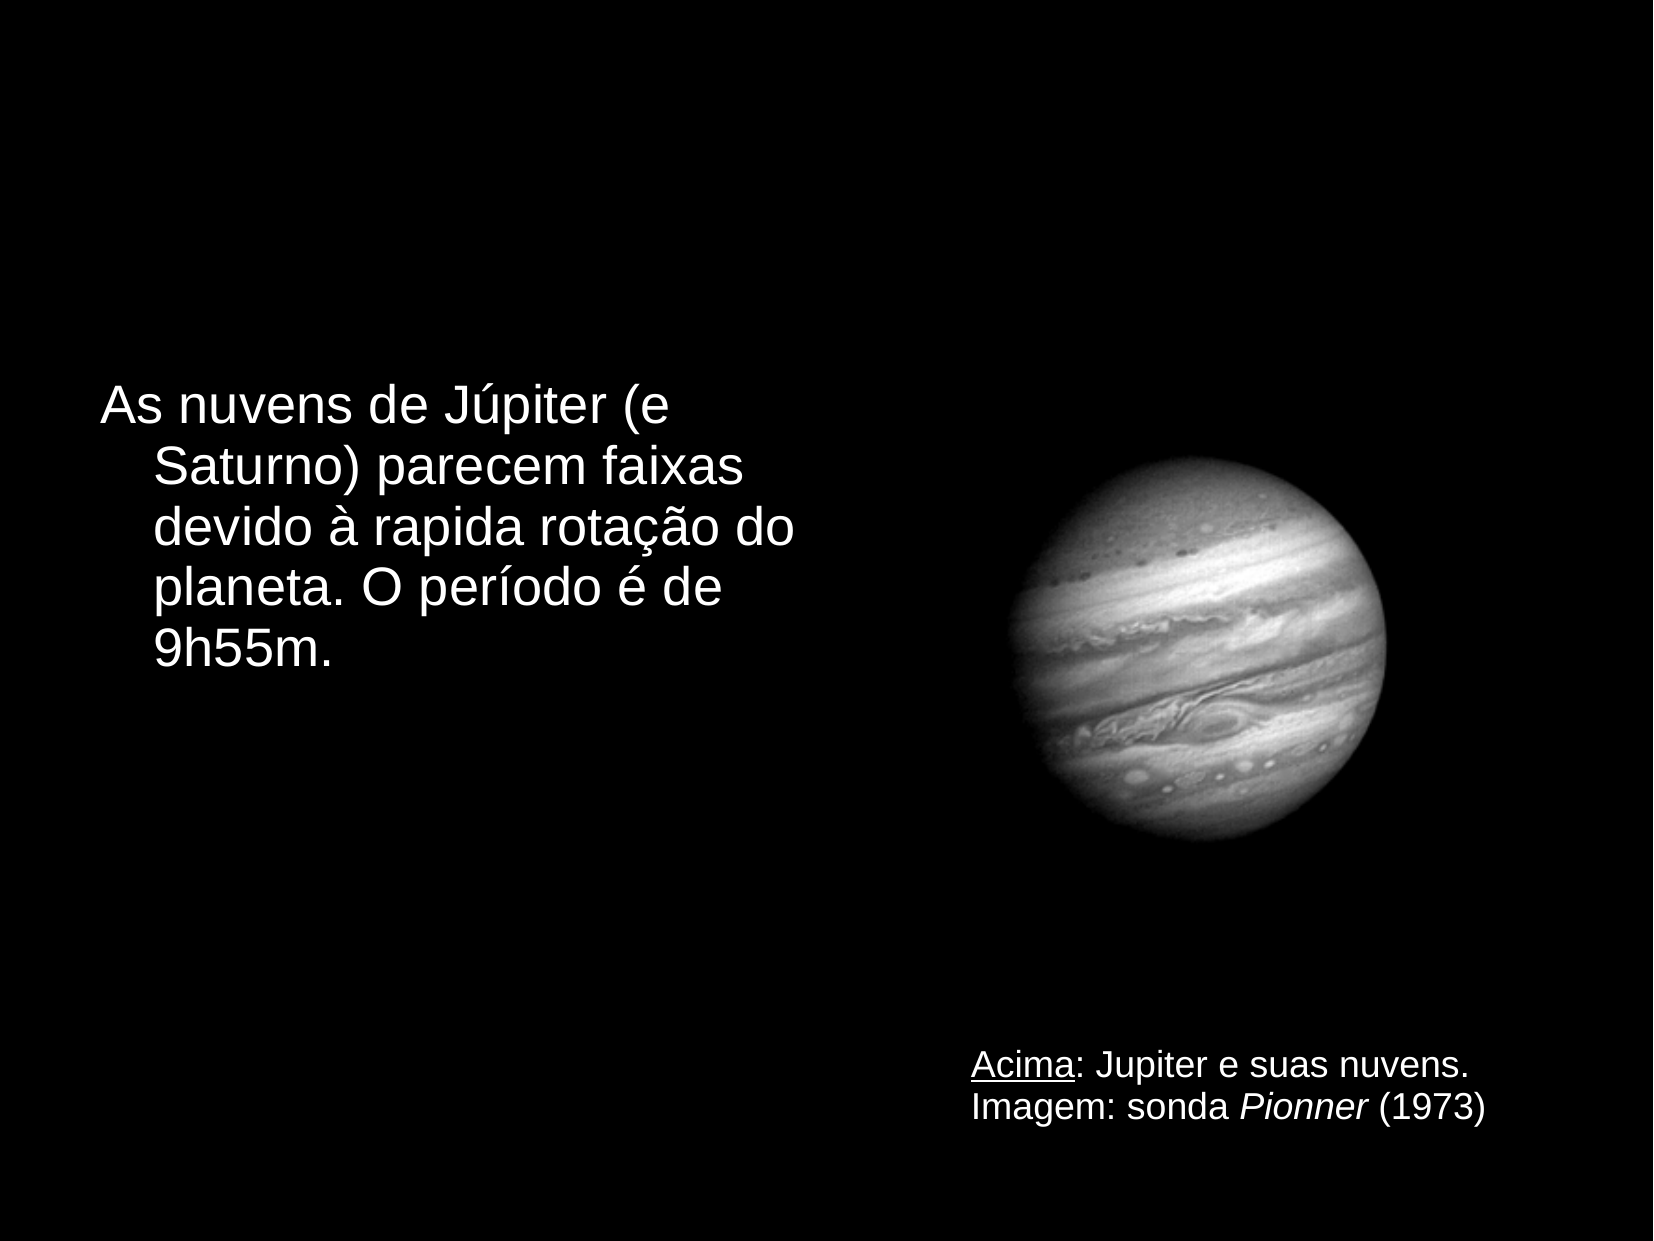

#
As nuvens de Júpiter (e Saturno) parecem faixas devido à rapida rotação do planeta. O período é de 9h55m.
Acima: Jupiter e suas nuvens.
Imagem: sonda Pionner (1973)